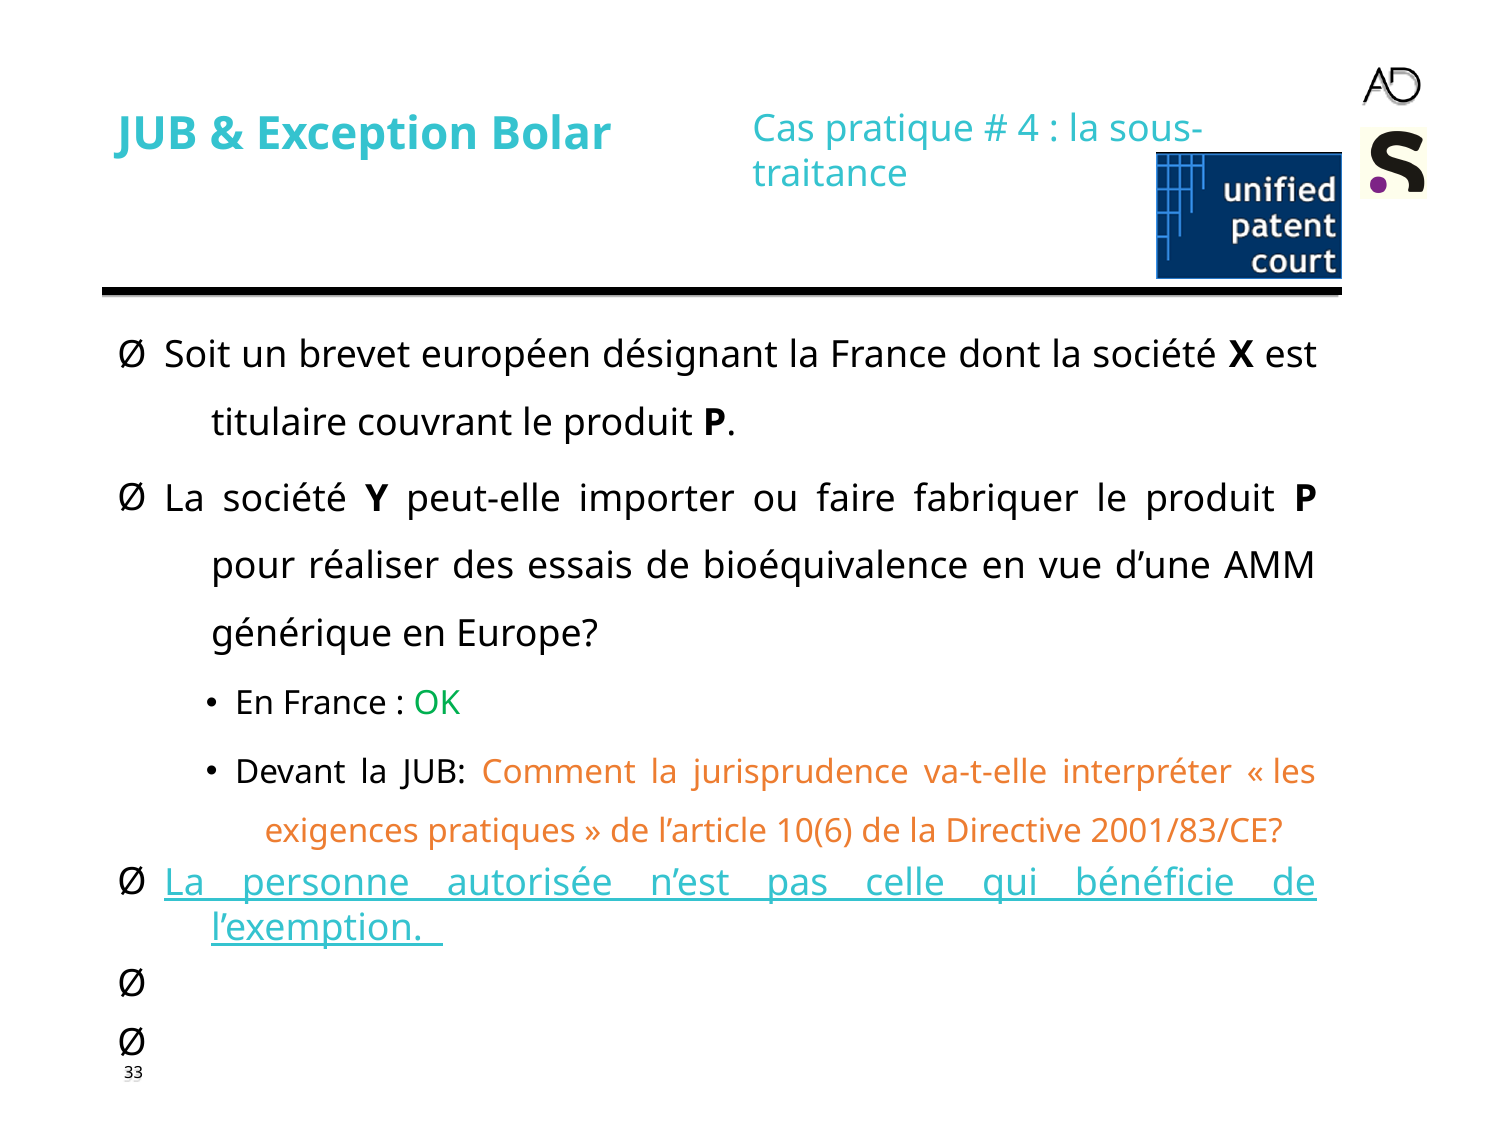

# JUB & Exception Bolar
Cas pratique # 4 : la sous-traitance
Soit un brevet européen désignant la France dont la société X est titulaire couvrant le produit P.
La société Y peut-elle importer ou faire fabriquer le produit P pour réaliser des essais de bioéquivalence en vue d’une AMM générique en Europe?
En France : OK
Devant la JUB: Comment la jurisprudence va-t-elle interpréter « les exigences pratiques » de l’article 10(6) de la Directive 2001/83/CE?
La personne autorisée n’est pas celle qui bénéficie de l’exemption.